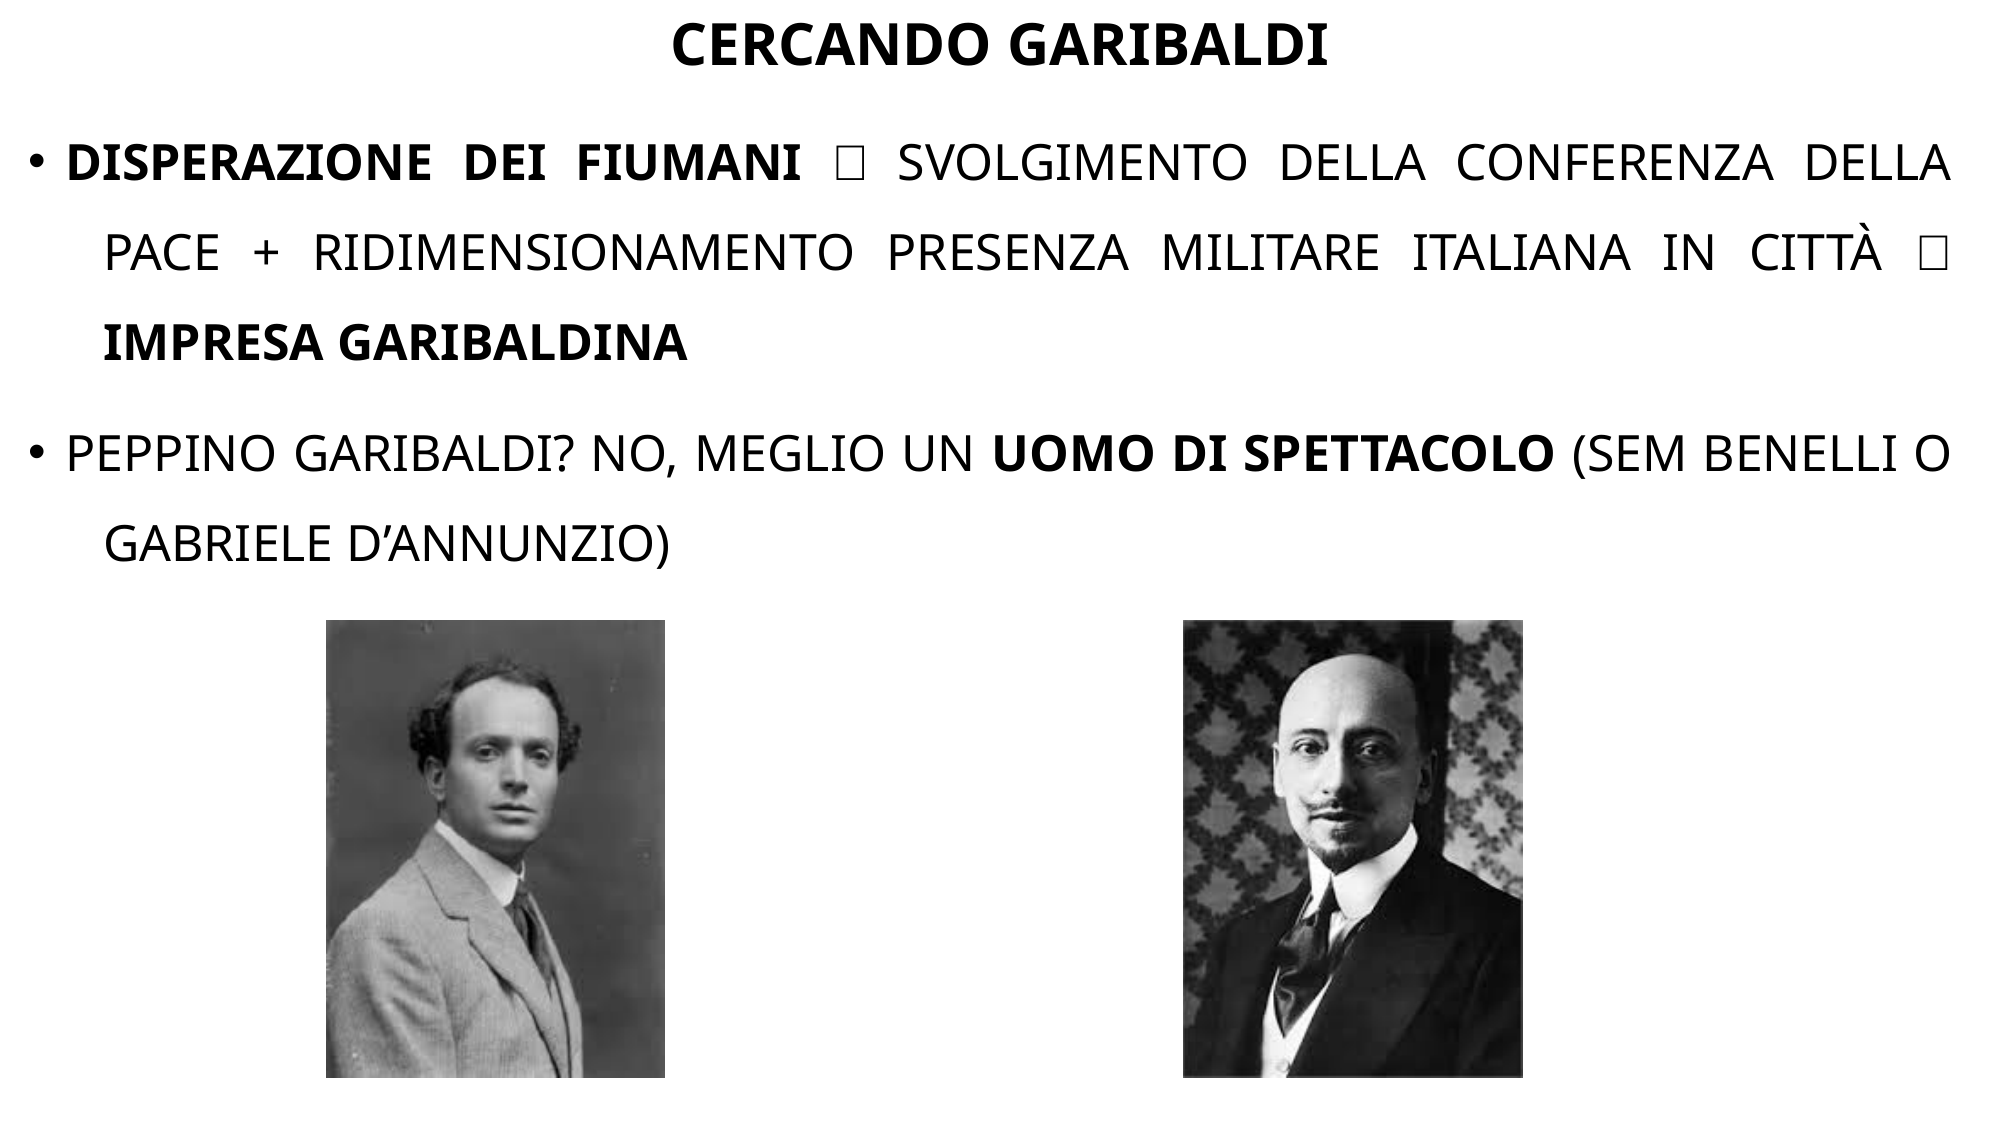

# CERCANDO GARIBALDI
DISPERAZIONE DEI FIUMANI  SVOLGIMENTO DELLA CONFERENZA DELLA PACE + RIDIMENSIONAMENTO PRESENZA MILITARE ITALIANA IN CITTÀ  IMPRESA GARIBALDINA
PEPPINO GARIBALDI? NO, MEGLIO UN UOMO DI SPETTACOLO (SEM BENELLI O GABRIELE D’ANNUNZIO)